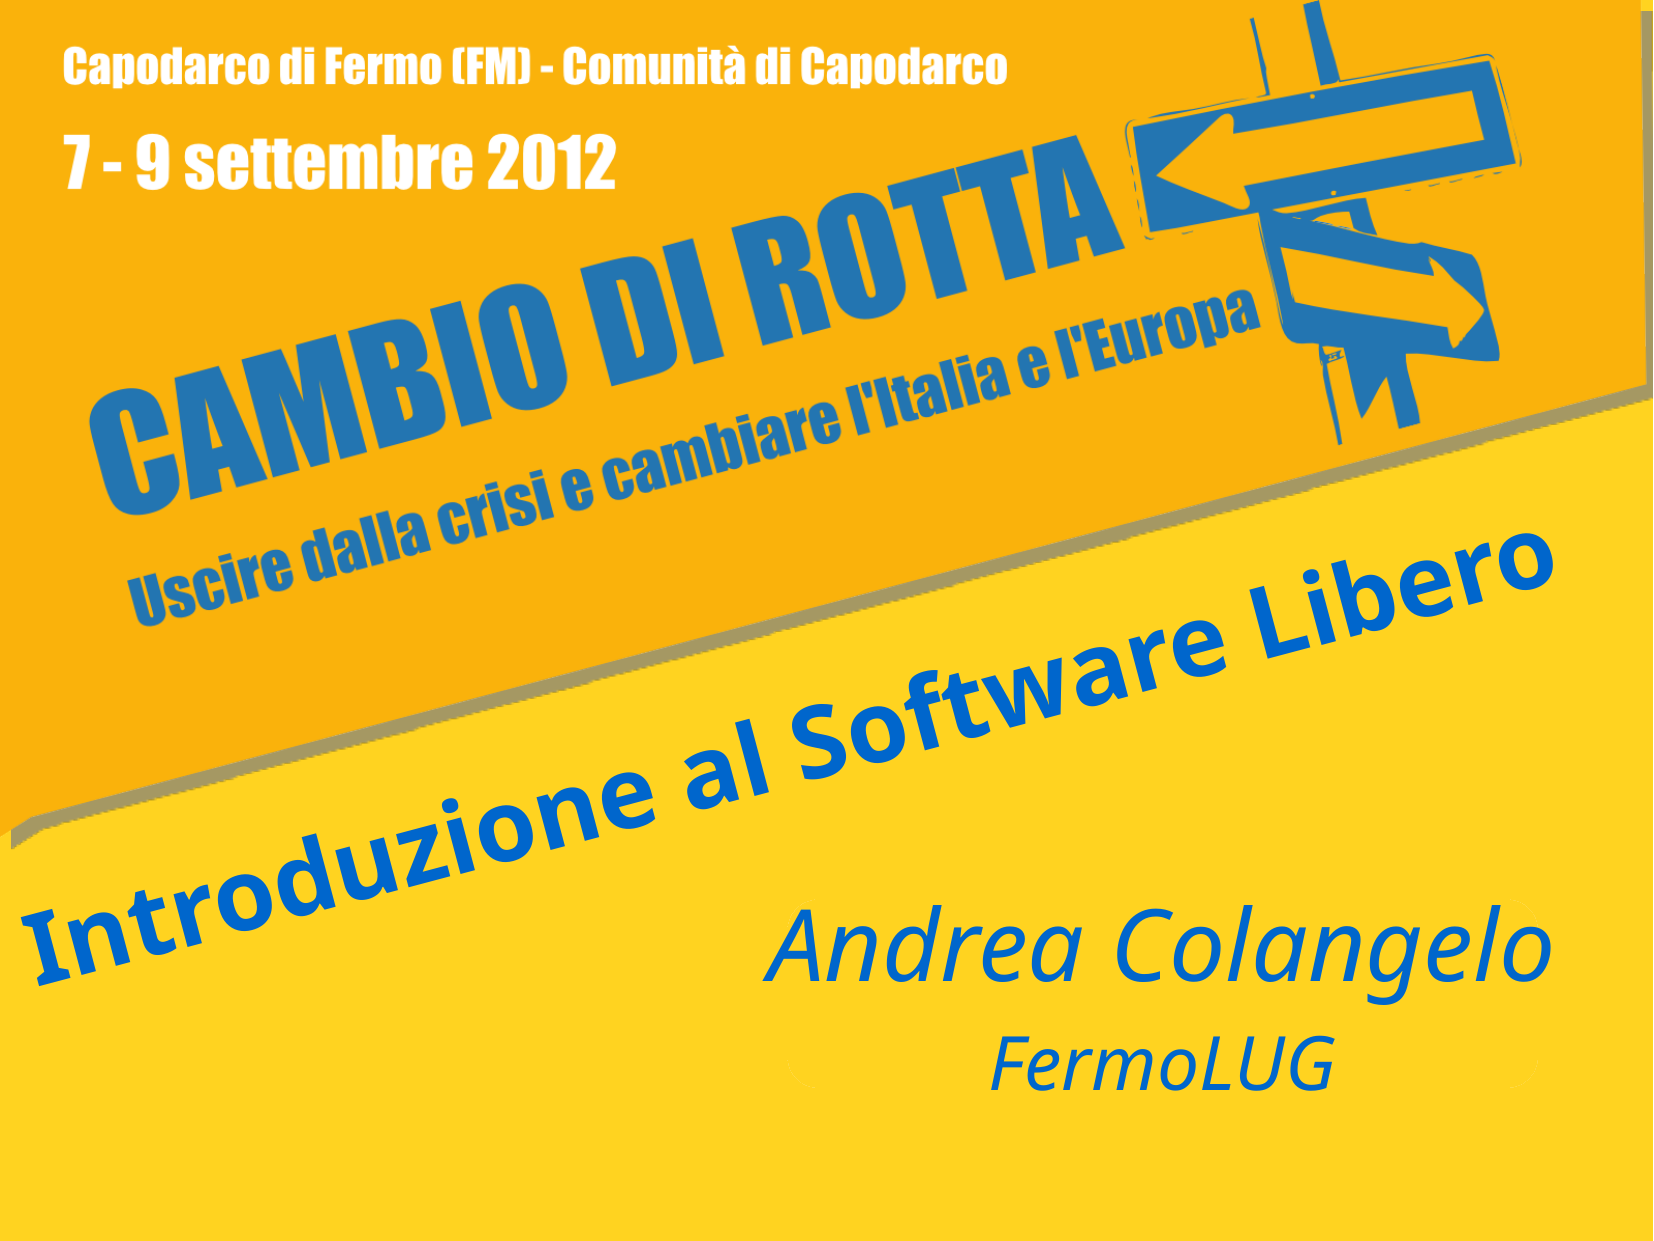

Introduzione al Software Libero
Andrea Colangelo
FermoLUG